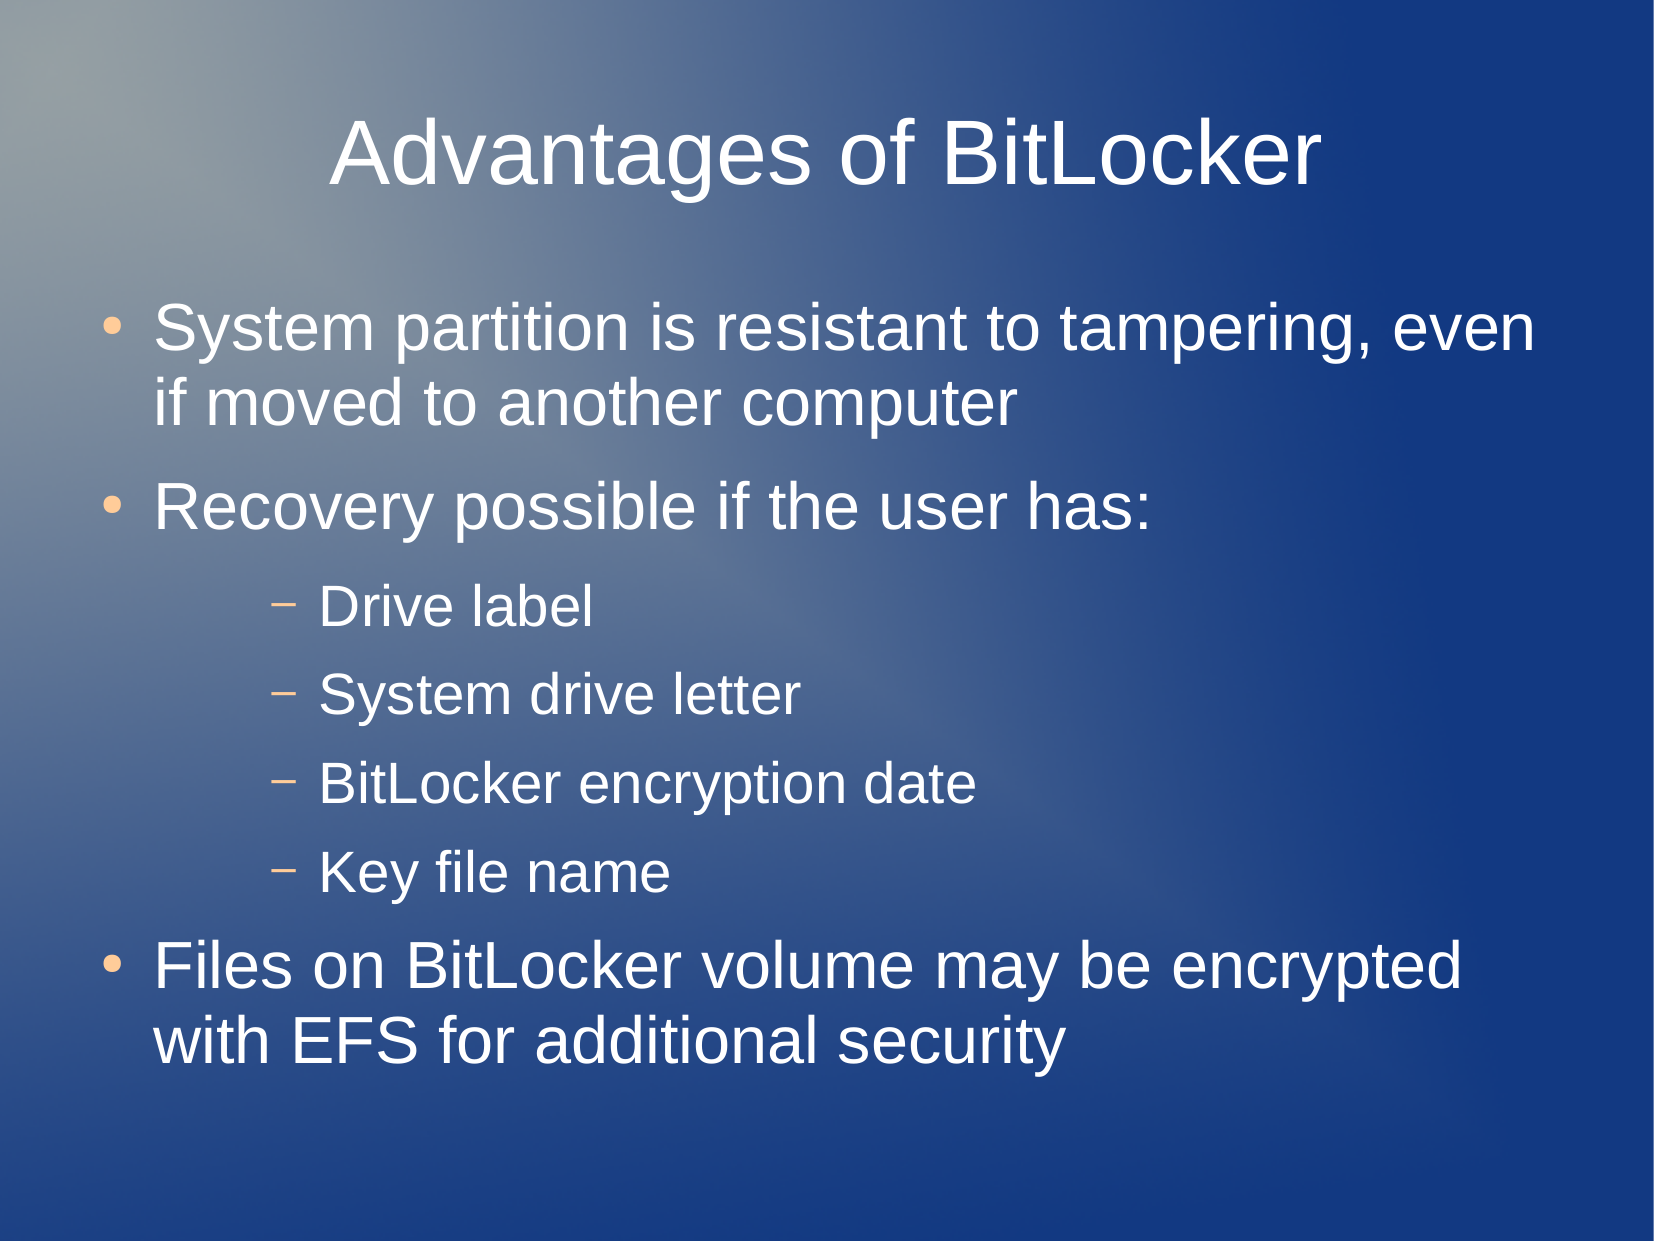

# Advantages of BitLocker
System partition is resistant to tampering, even if moved to another computer
Recovery possible if the user has:
Drive label
System drive letter
BitLocker encryption date
Key file name
Files on BitLocker volume may be encrypted with EFS for additional security